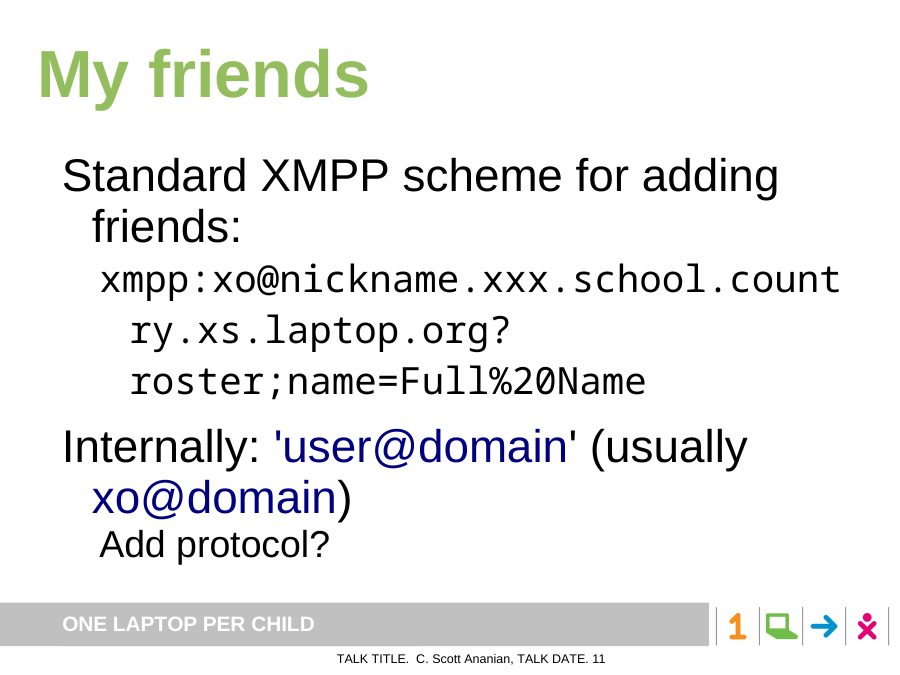

# My friends
Standard XMPP scheme for adding friends:
xmpp:xo@nickname.xxx.school.country.xs.laptop.org?roster;name=Full%20Name
Internally: 'user@domain' (usually xo@domain)
Add protocol?